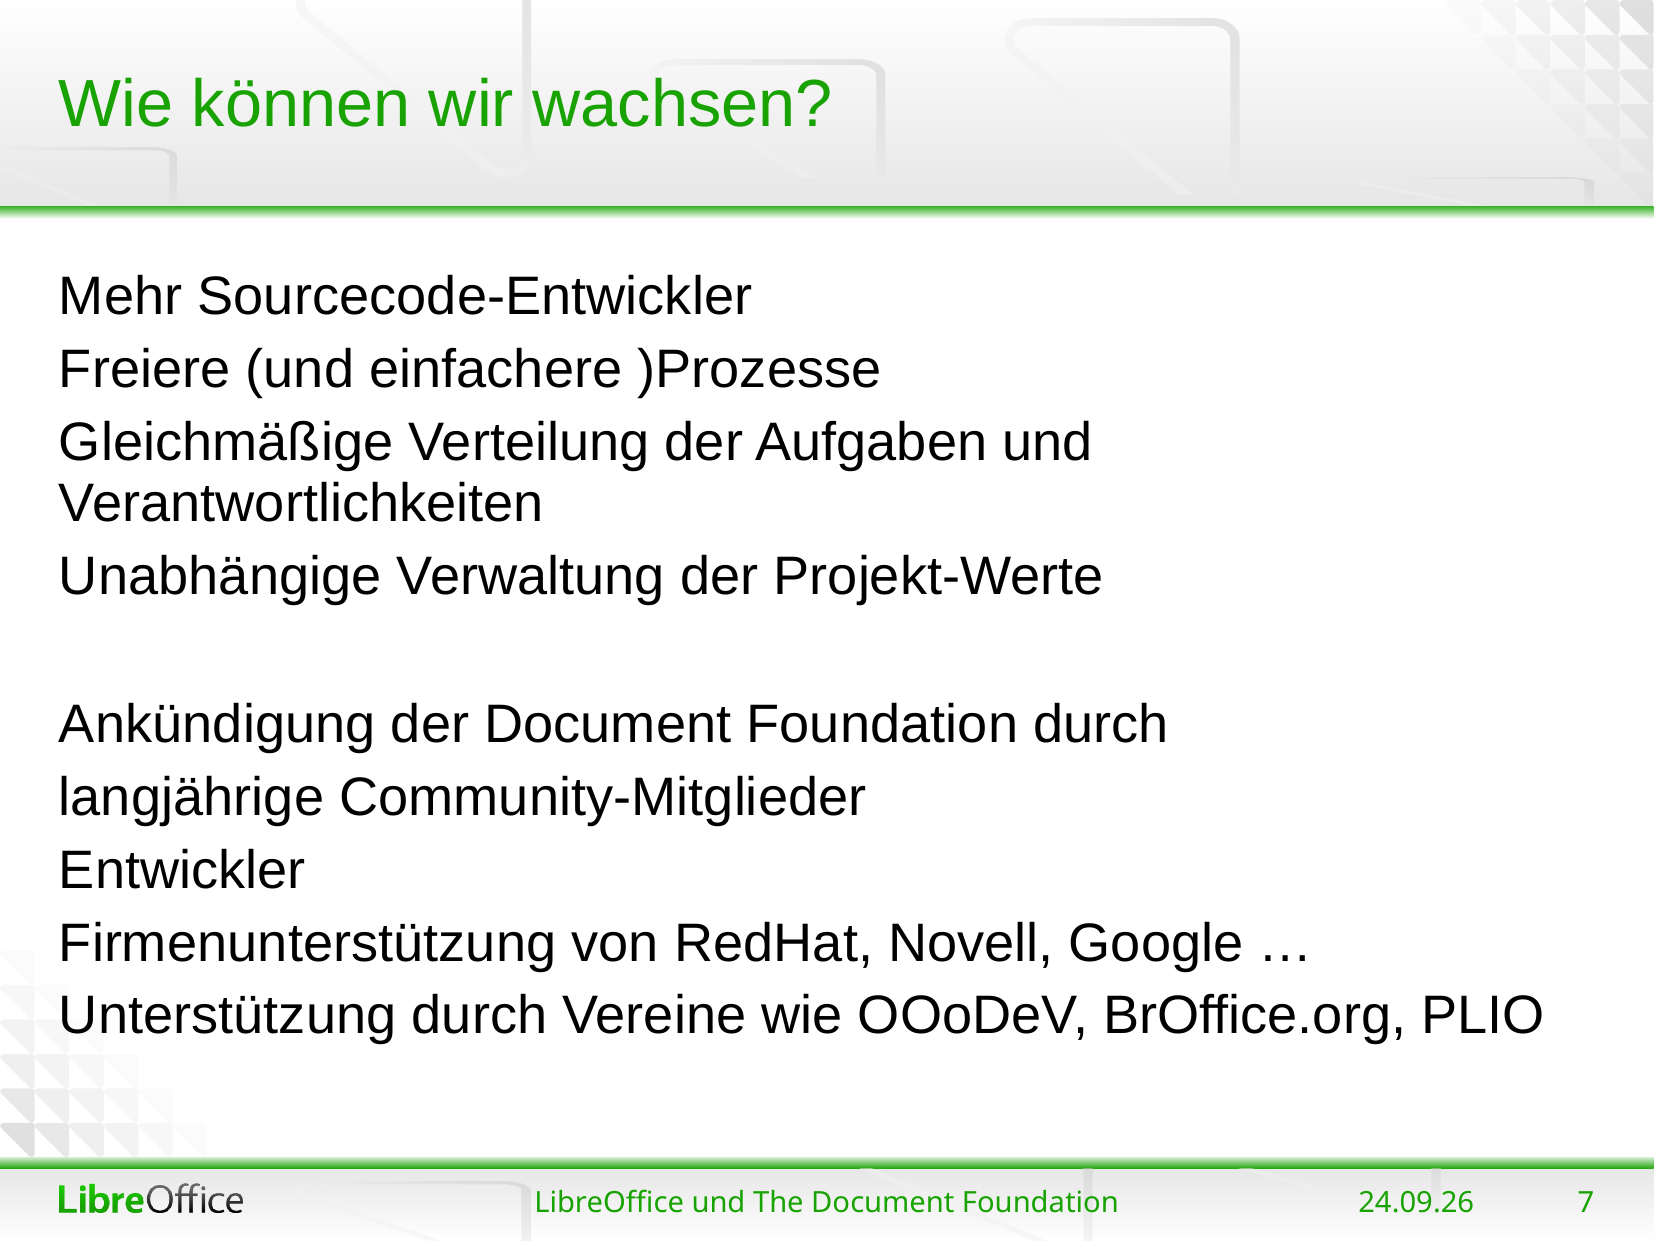

# Wie können wir wachsen?
Mehr Sourcecode-Entwickler
Freiere (und einfachere )Prozesse
Gleichmäßige Verteilung der Aufgaben und Verantwortlichkeiten
Unabhängige Verwaltung der Projekt-Werte
Ankündigung der Document Foundation durch
langjährige Community-Mitglieder
Entwickler
Firmenunterstützung von RedHat, Novell, Google …
Unterstützung durch Vereine wie OOoDeV, BrOffice.org, PLIO
LibreOffice und The Document Foundation
7